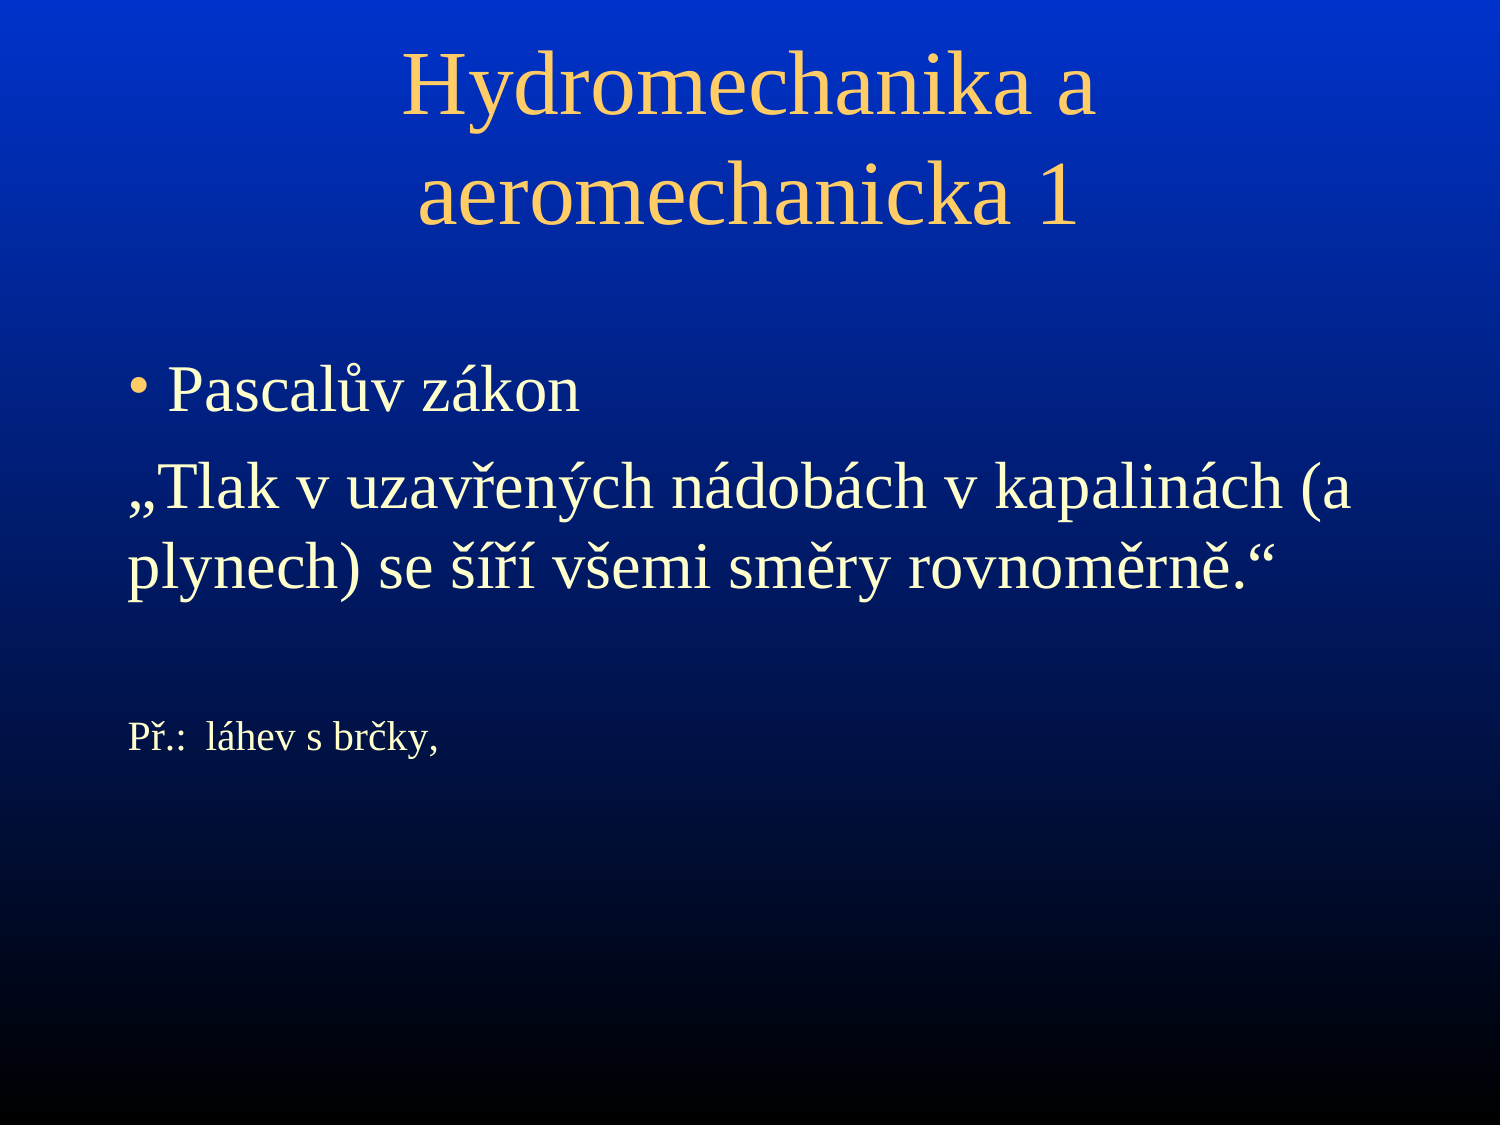

# Hydromechanika a aeromechanicka 1
 Pascalův zákon
„Tlak v uzavřených nádobách v kapalinách (a plynech) se šíří všemi směry rovnoměrně.“
Př.:	láhev s brčky,
6